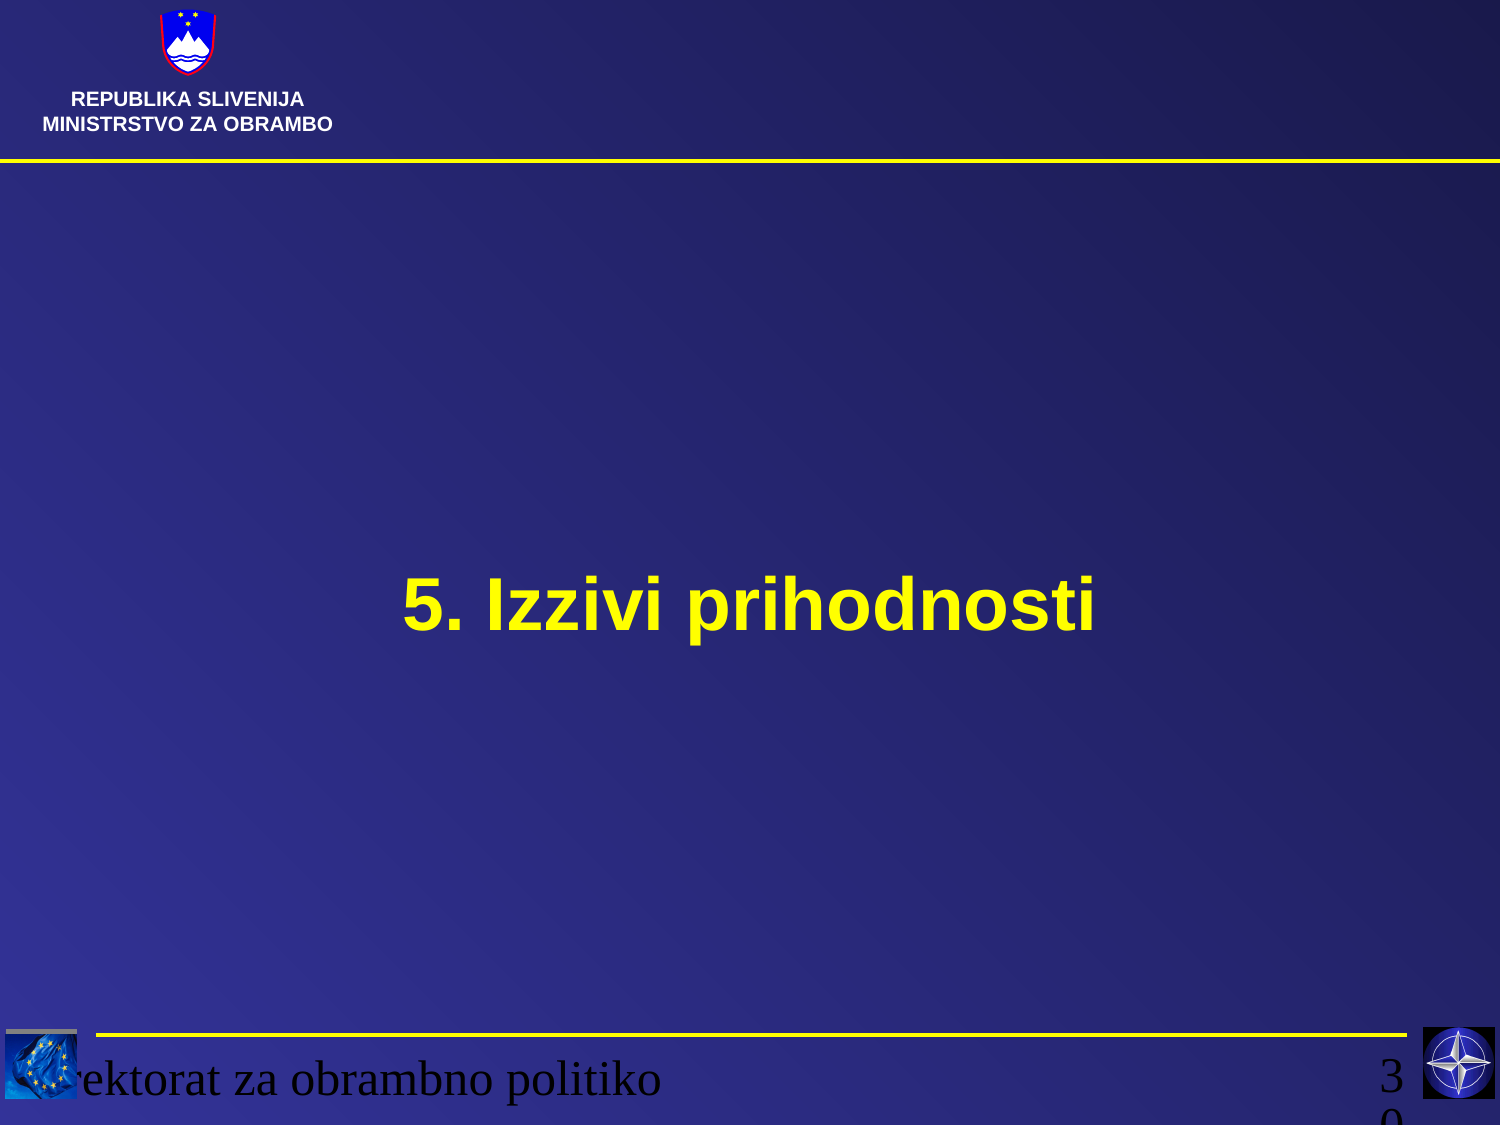

# 5. Izzivi prihodnosti
30
Direktorat za obrambno politiko